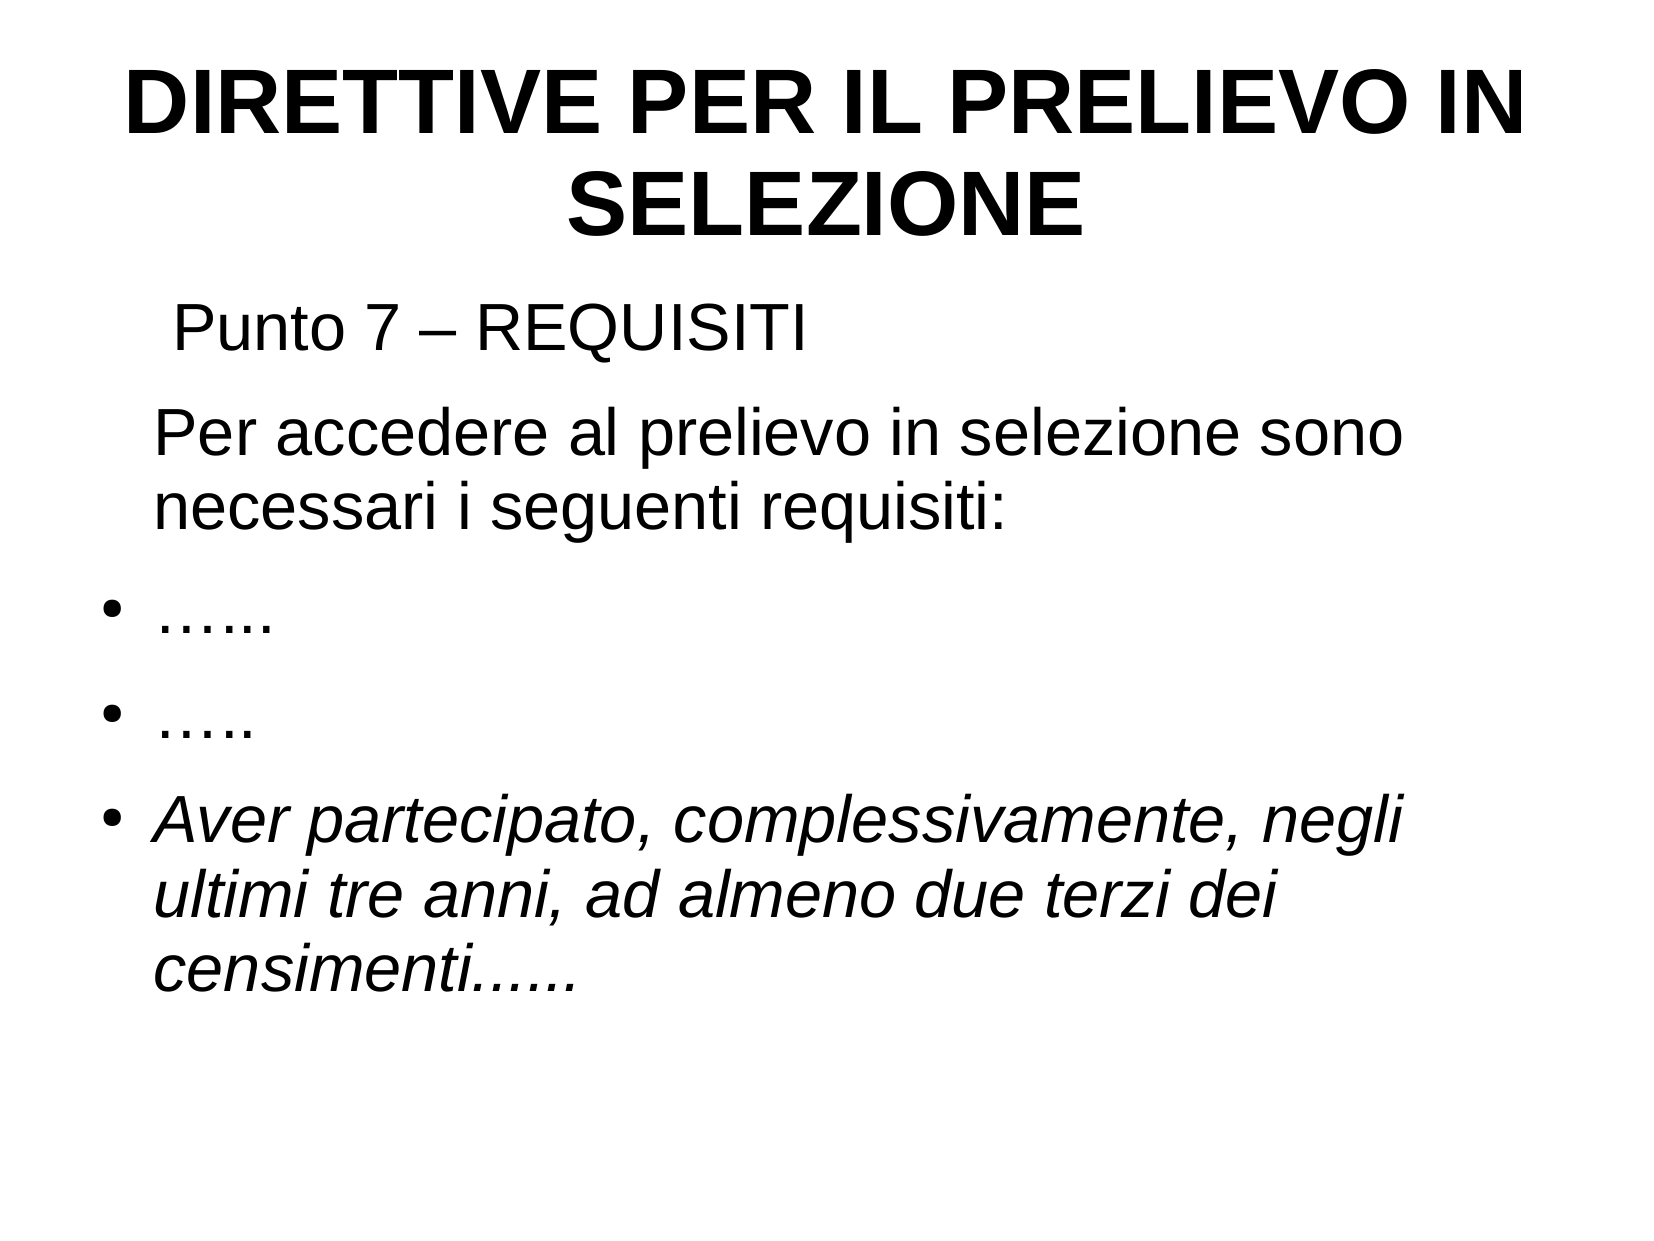

# DIRETTIVE PER IL PRELIEVO IN SELEZIONE
 Punto 7 – REQUISITI
Per accedere al prelievo in selezione sono necessari i seguenti requisiti:
…...
…..
Aver partecipato, complessivamente, negli ultimi tre anni, ad almeno due terzi dei censimenti......